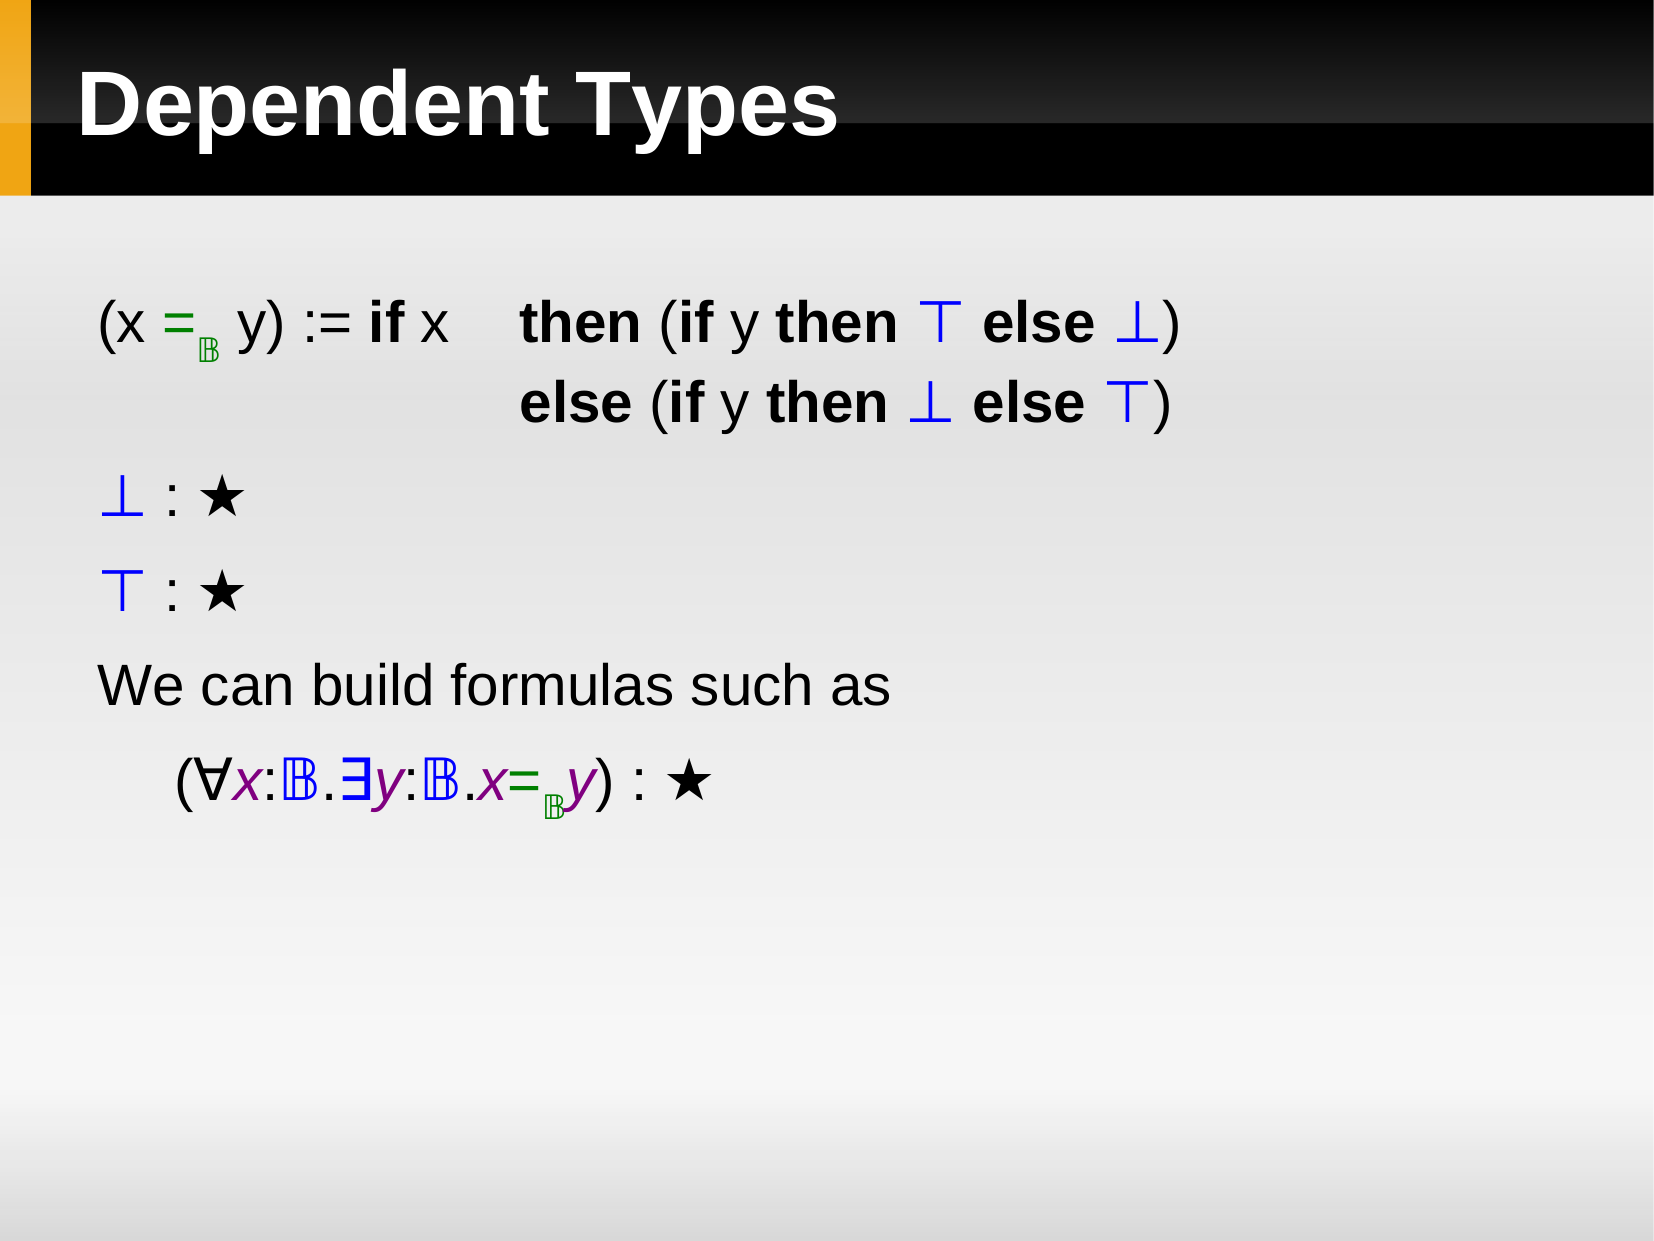

# Dependent Types
(x =𝔹 y) := if x	then (if y then ⊤ else ⊥)
					else (if y then ⊥ else ⊤)
⊥ : ★
⊤ : ★
We can build formulas such as
(∀x:𝔹.∃y:𝔹.x=𝔹y) : ★